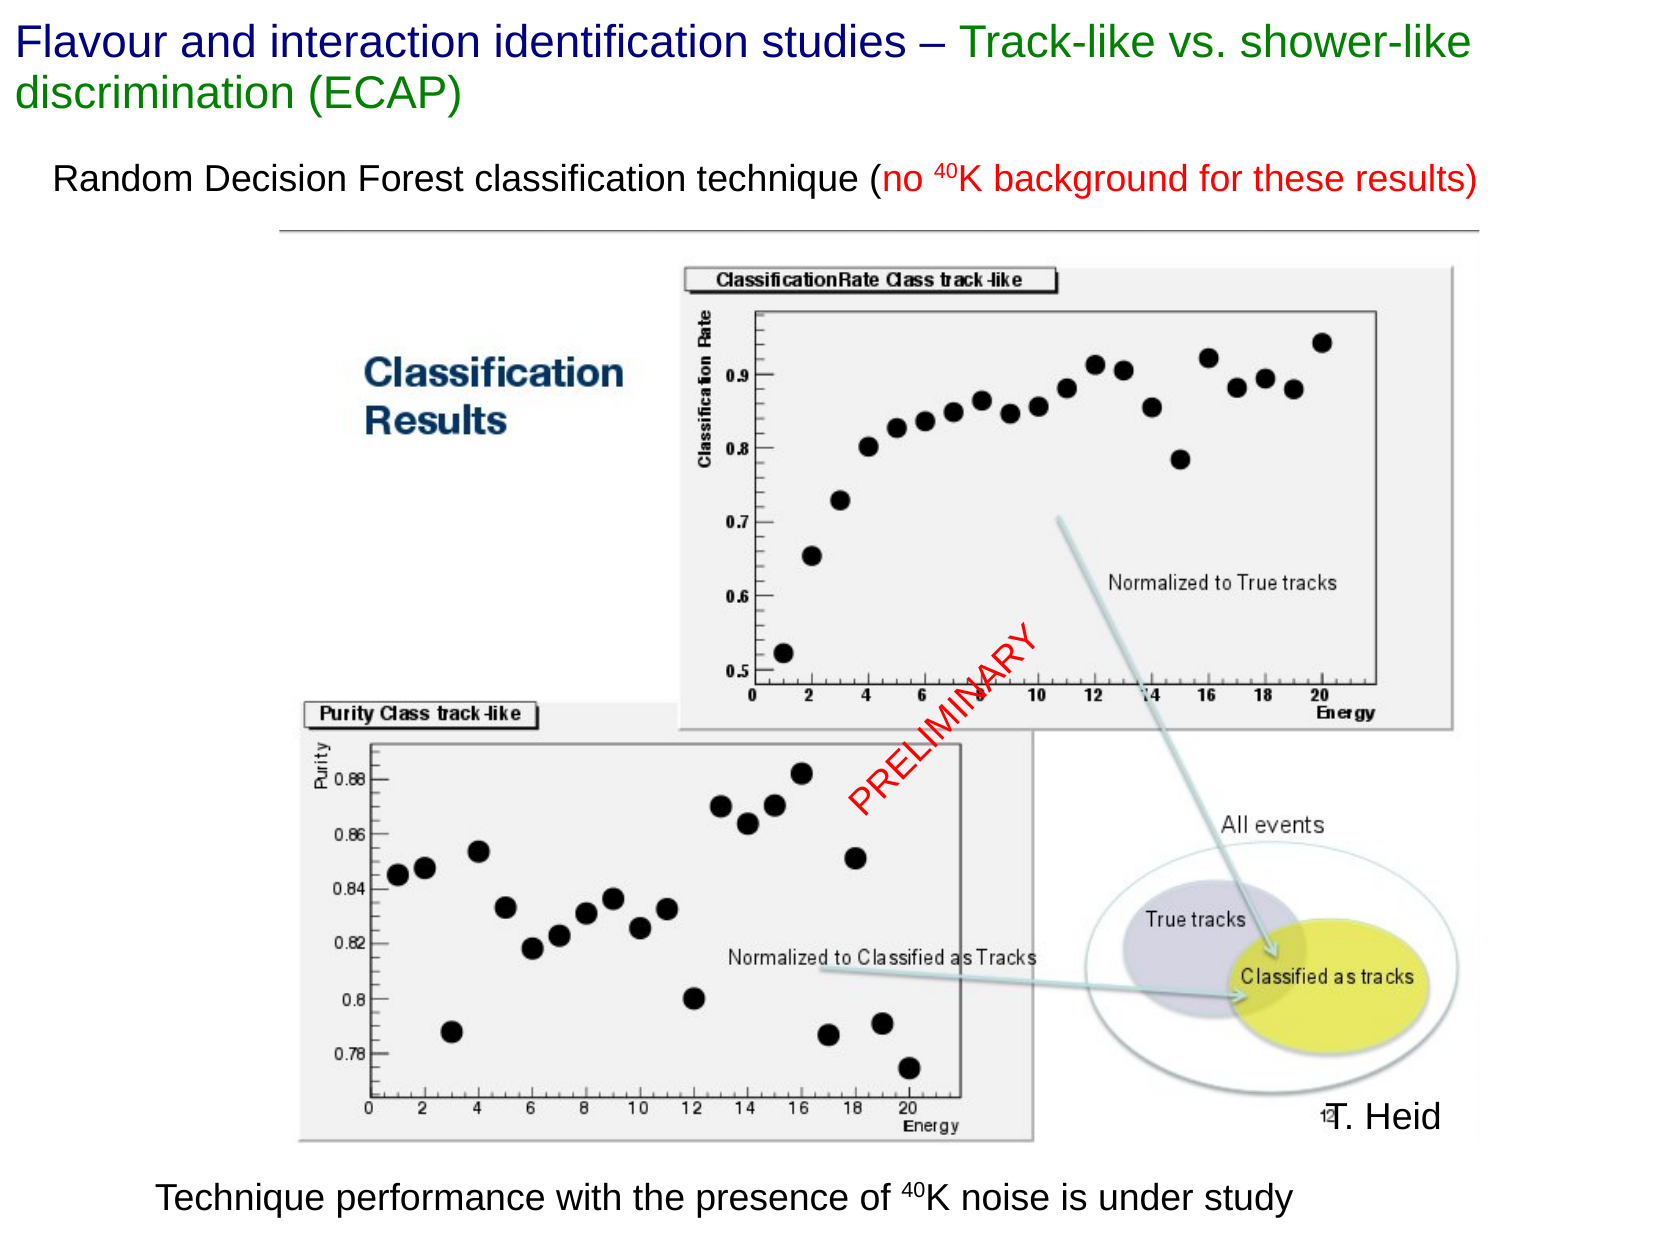

Flavour and interaction identification studies – Track-like vs. shower-like discrimination (ECAP)
Random Decision Forest classification technique (no 40K background for these results)
PRELIMINARY
T. Heid
Technique performance with the presence of 40K noise is under study